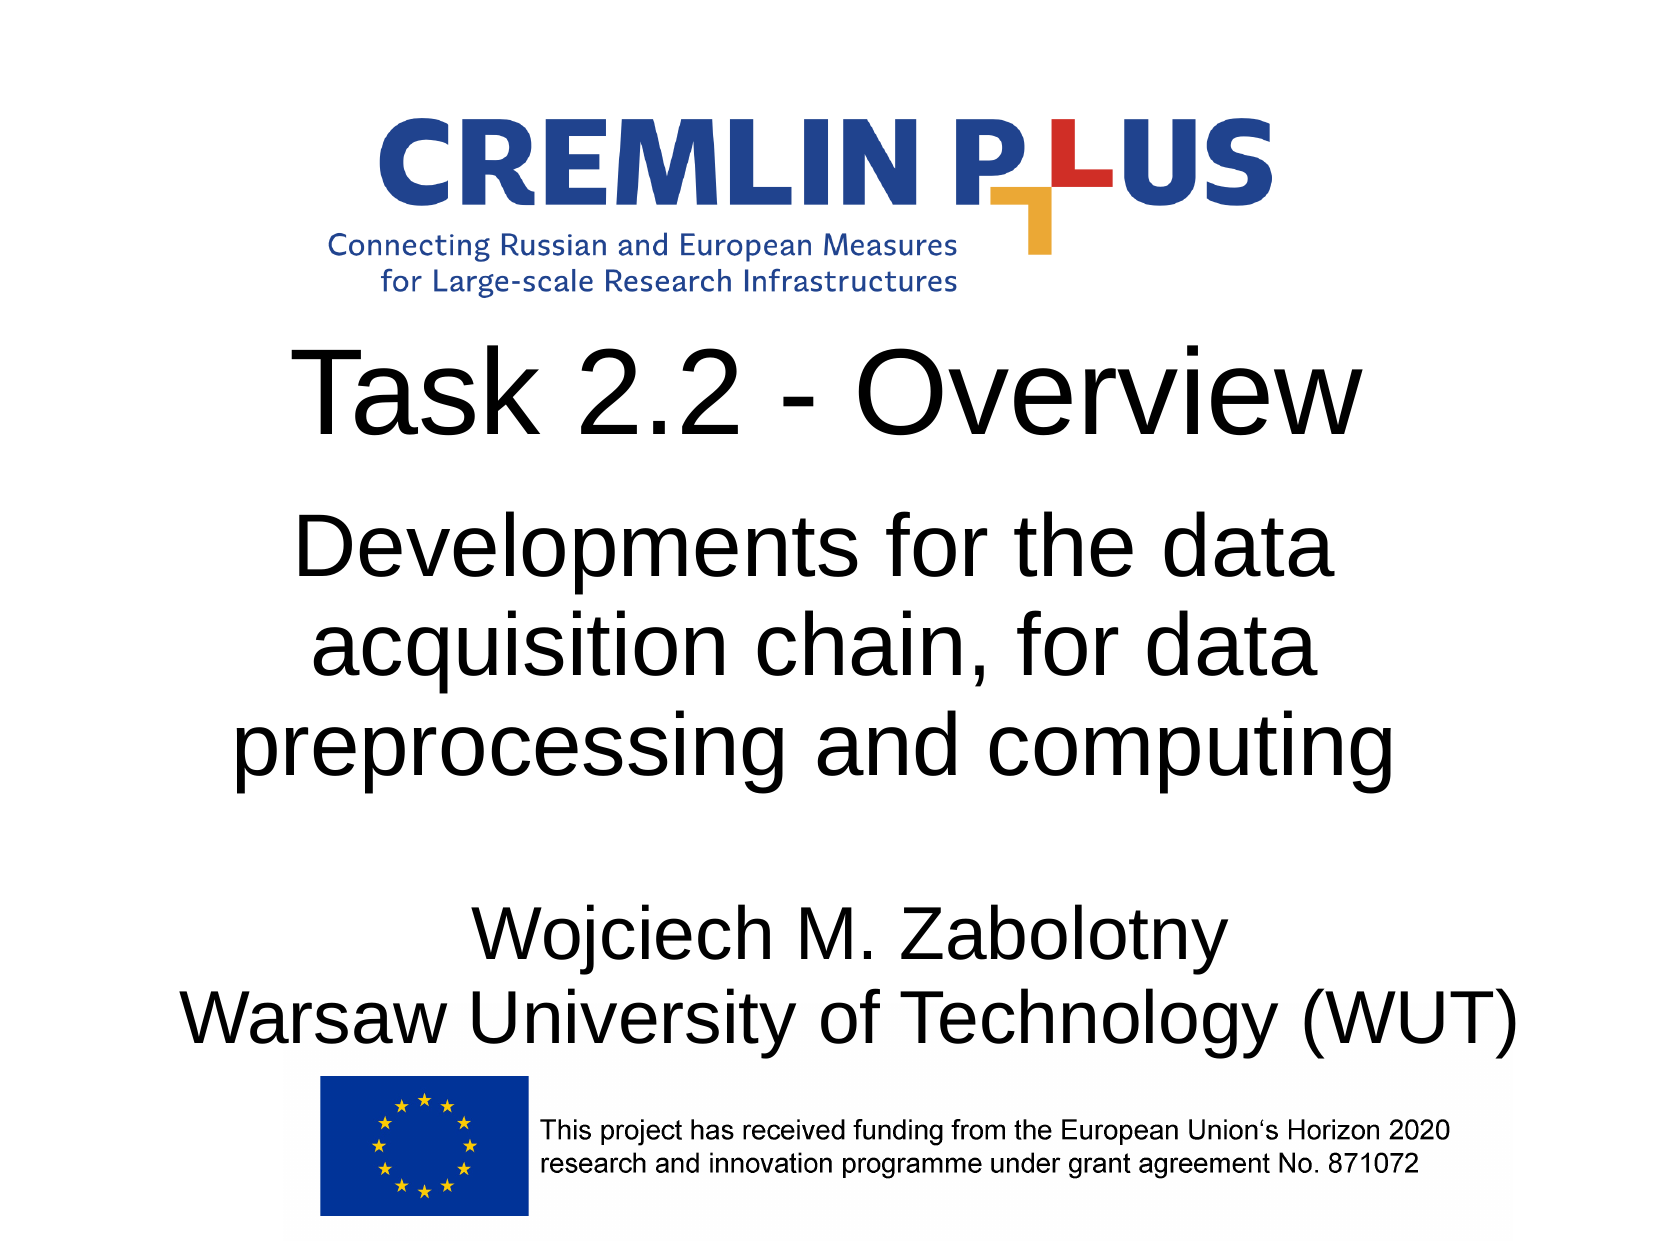

# Task 2.2 - Overview
Developments for the data acquisition chain, for data preprocessing and computing
Wojciech M. Zabolotny
Warsaw University of Technology (WUT)